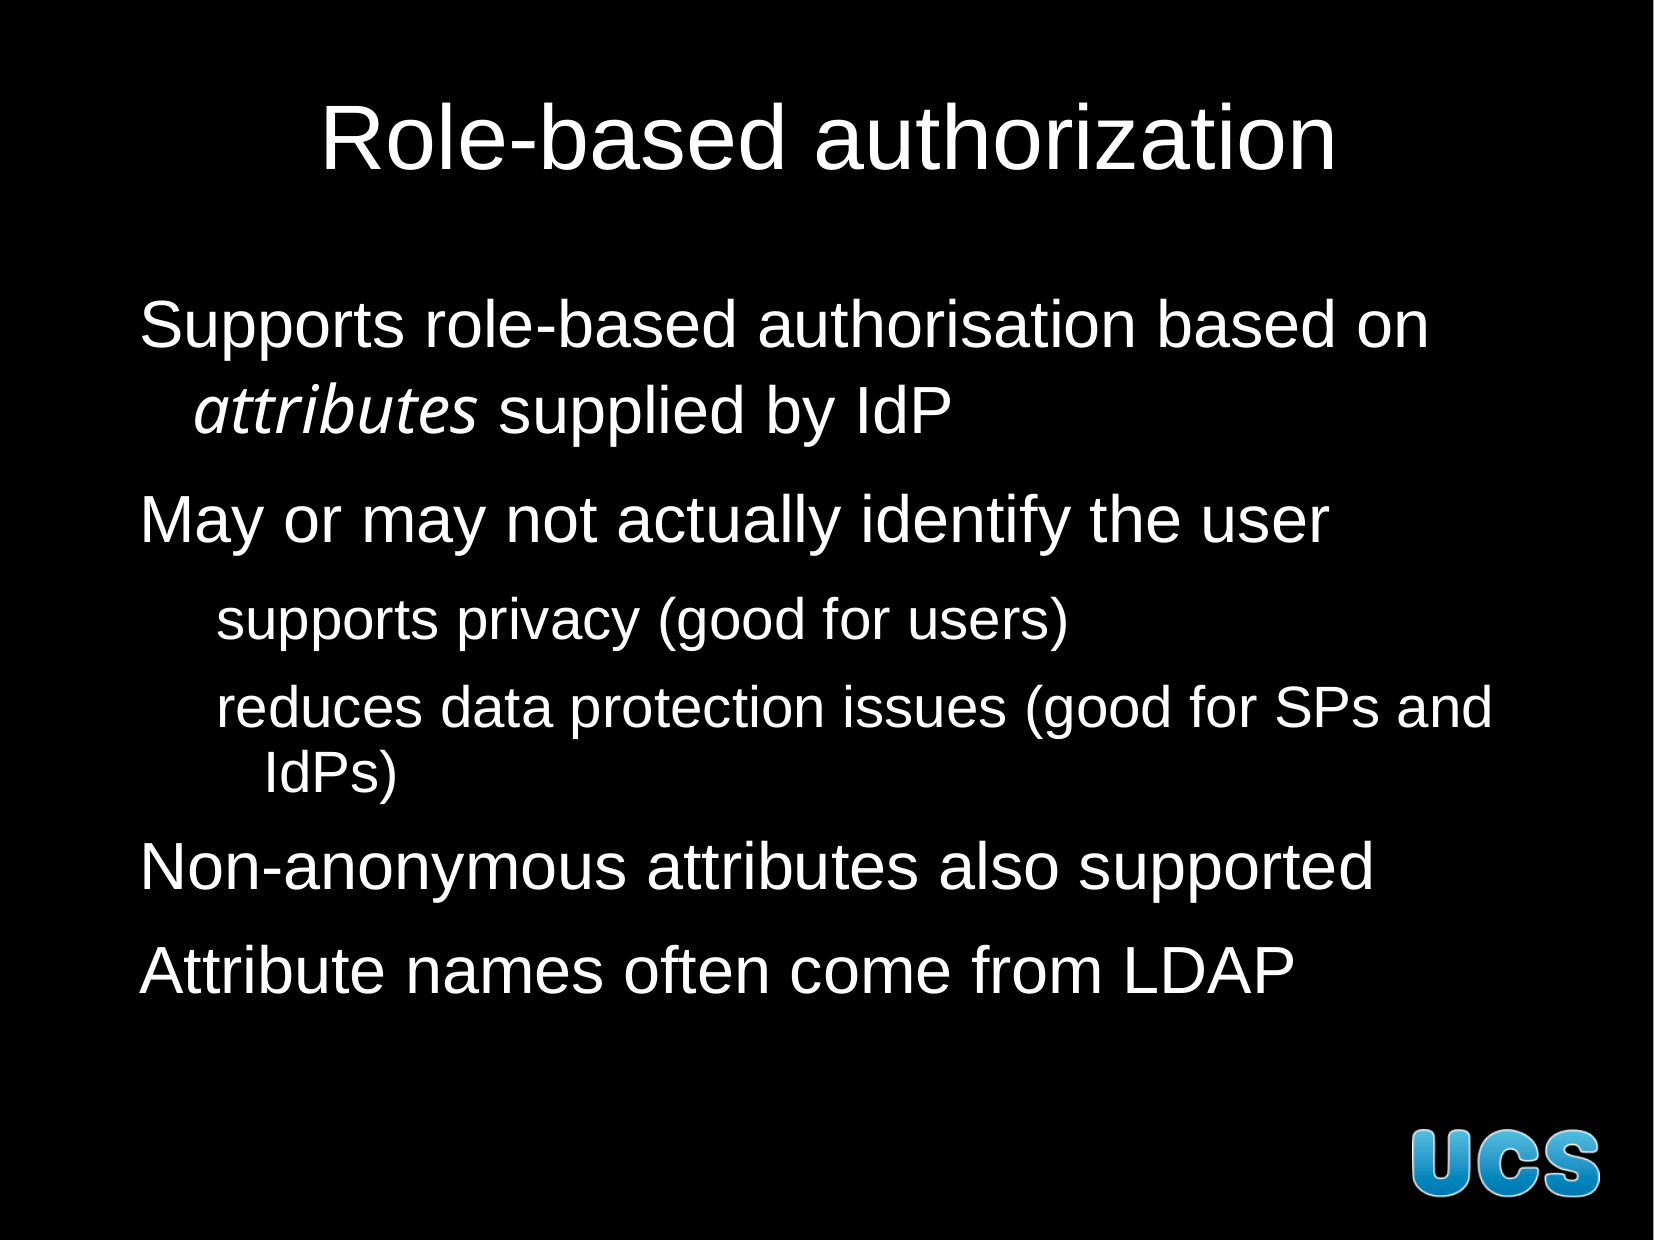

# Role-based authorization
Supports role-based authorisation based on attributes supplied by IdP
May or may not actually identify the user
supports privacy (good for users)
reduces data protection issues (good for SPs and IdPs)
Non-anonymous attributes also supported
Attribute names often come from LDAP